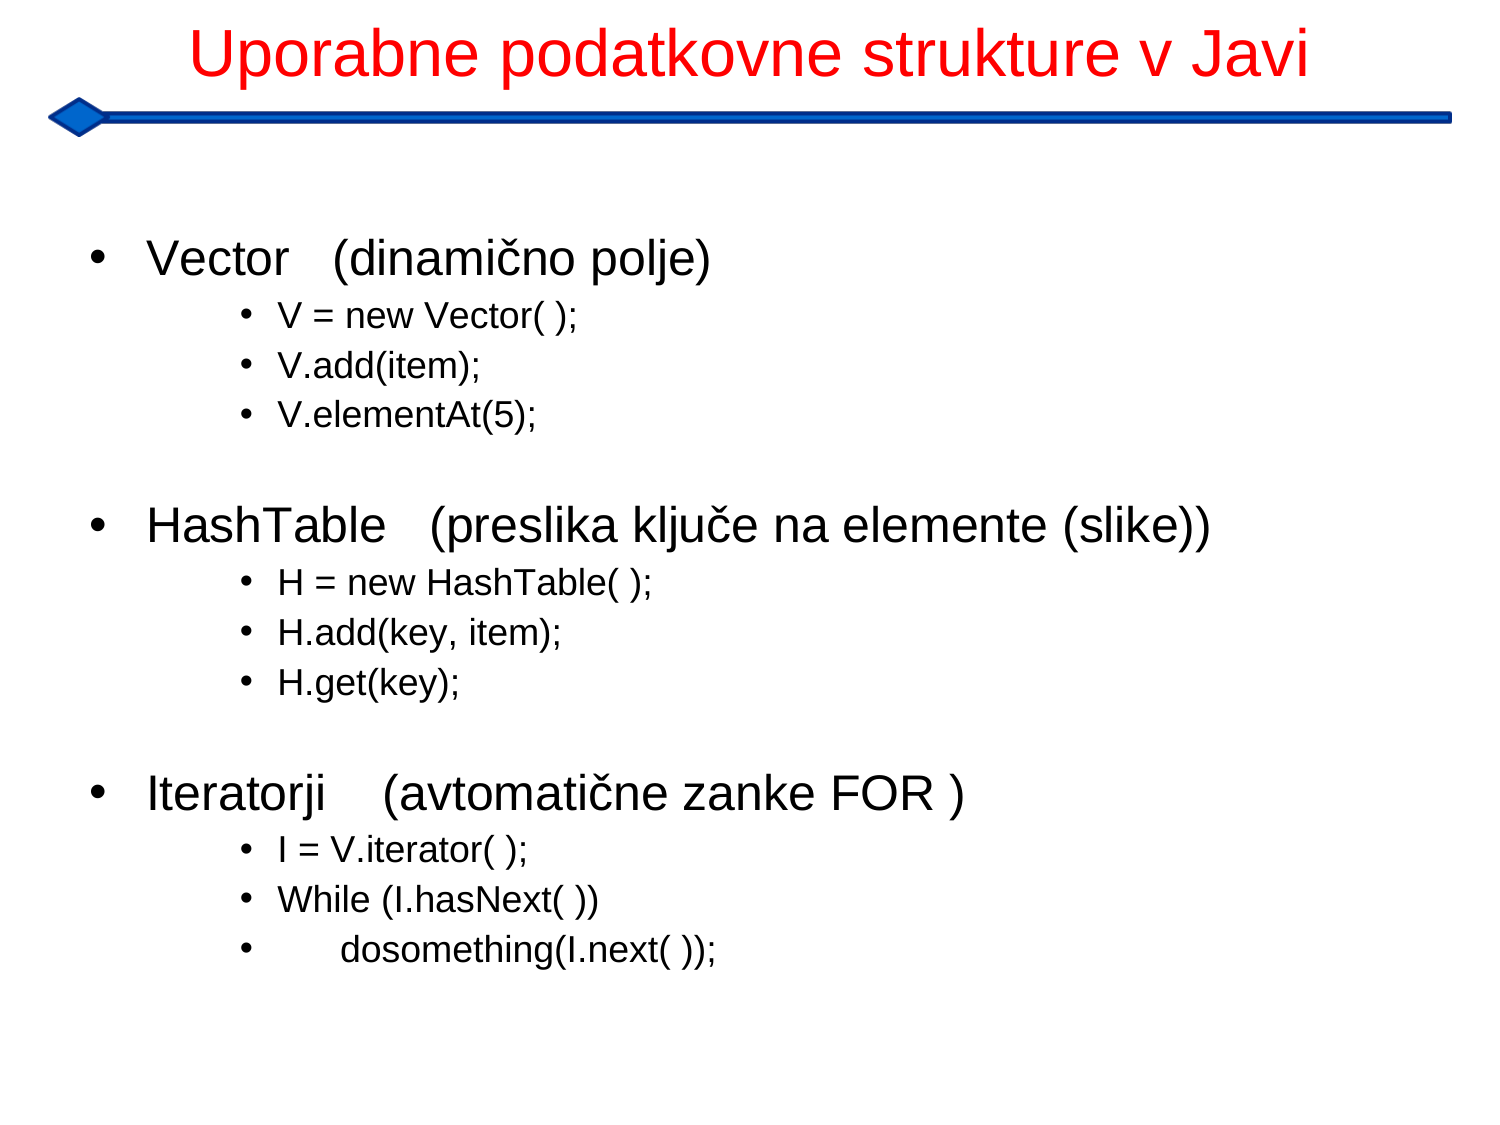

# Uporabne podatkovne strukture v Javi
Vector (dinamično polje)
V = new Vector( );
V.add(item);
V.elementAt(5);
HashTable (preslika ključe na elemente (slike))
H = new HashTable( );
H.add(key, item);
H.get(key);
Iteratorji (avtomatične zanke FOR )
I = V.iterator( );
While (I.hasNext( ))
 dosomething(I.next( ));